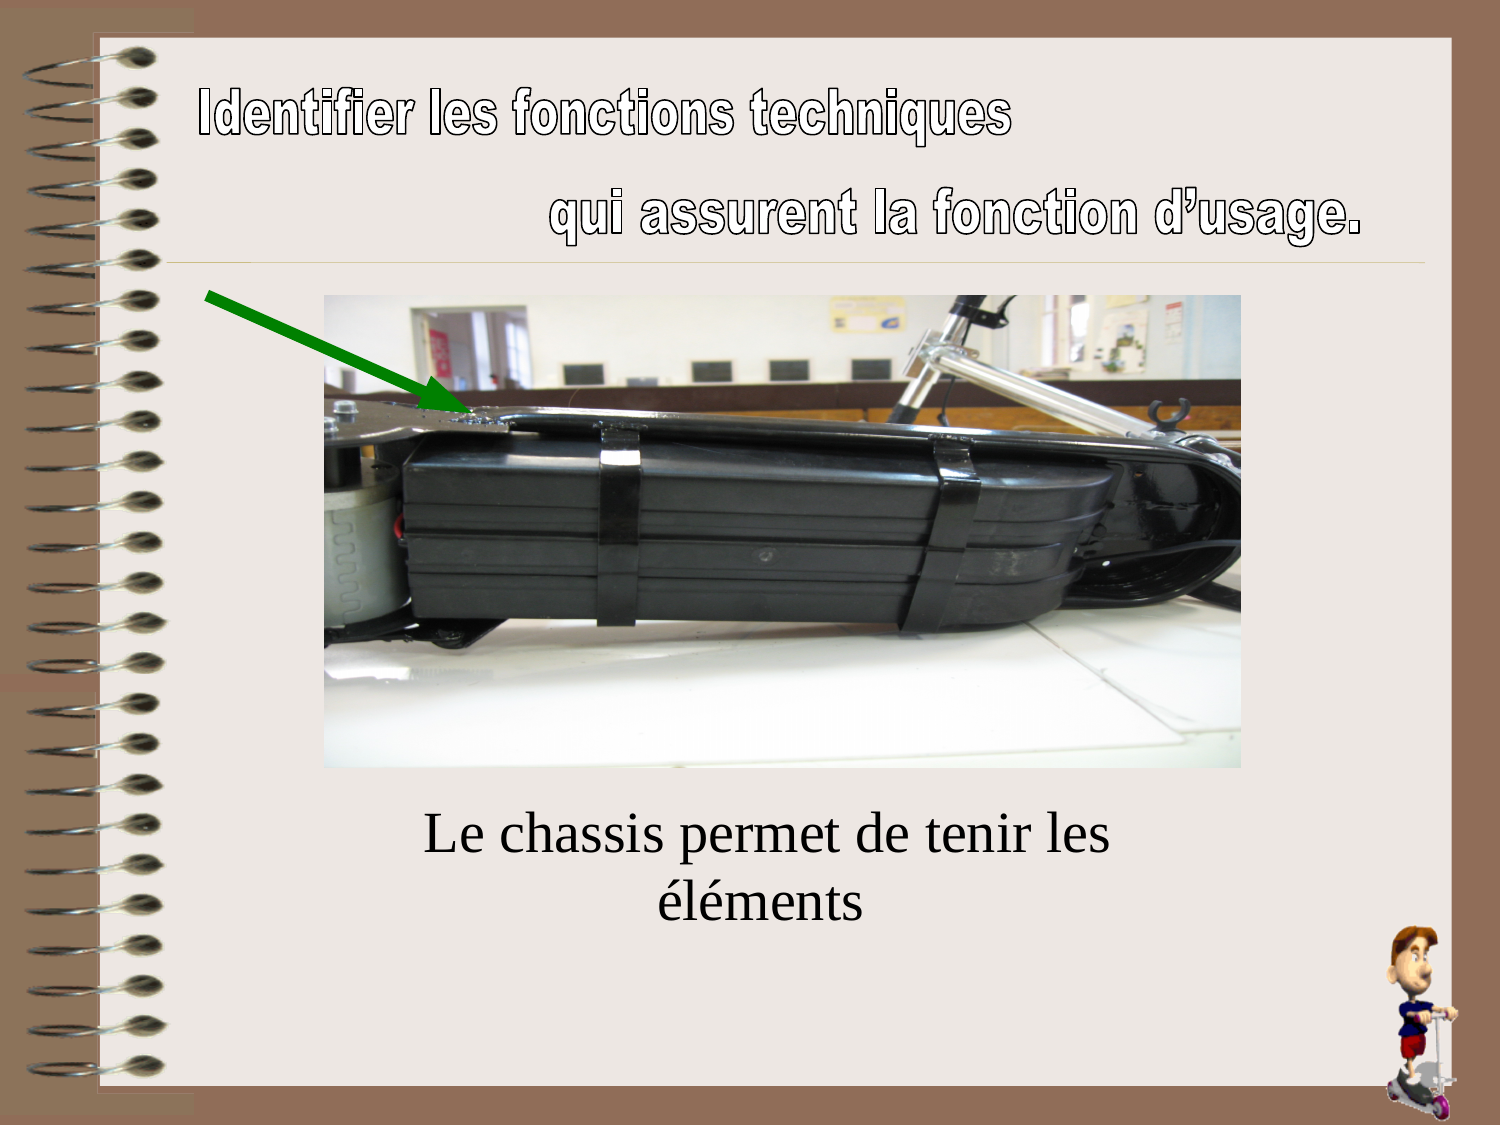

Le chassis permet de tenir les éléments